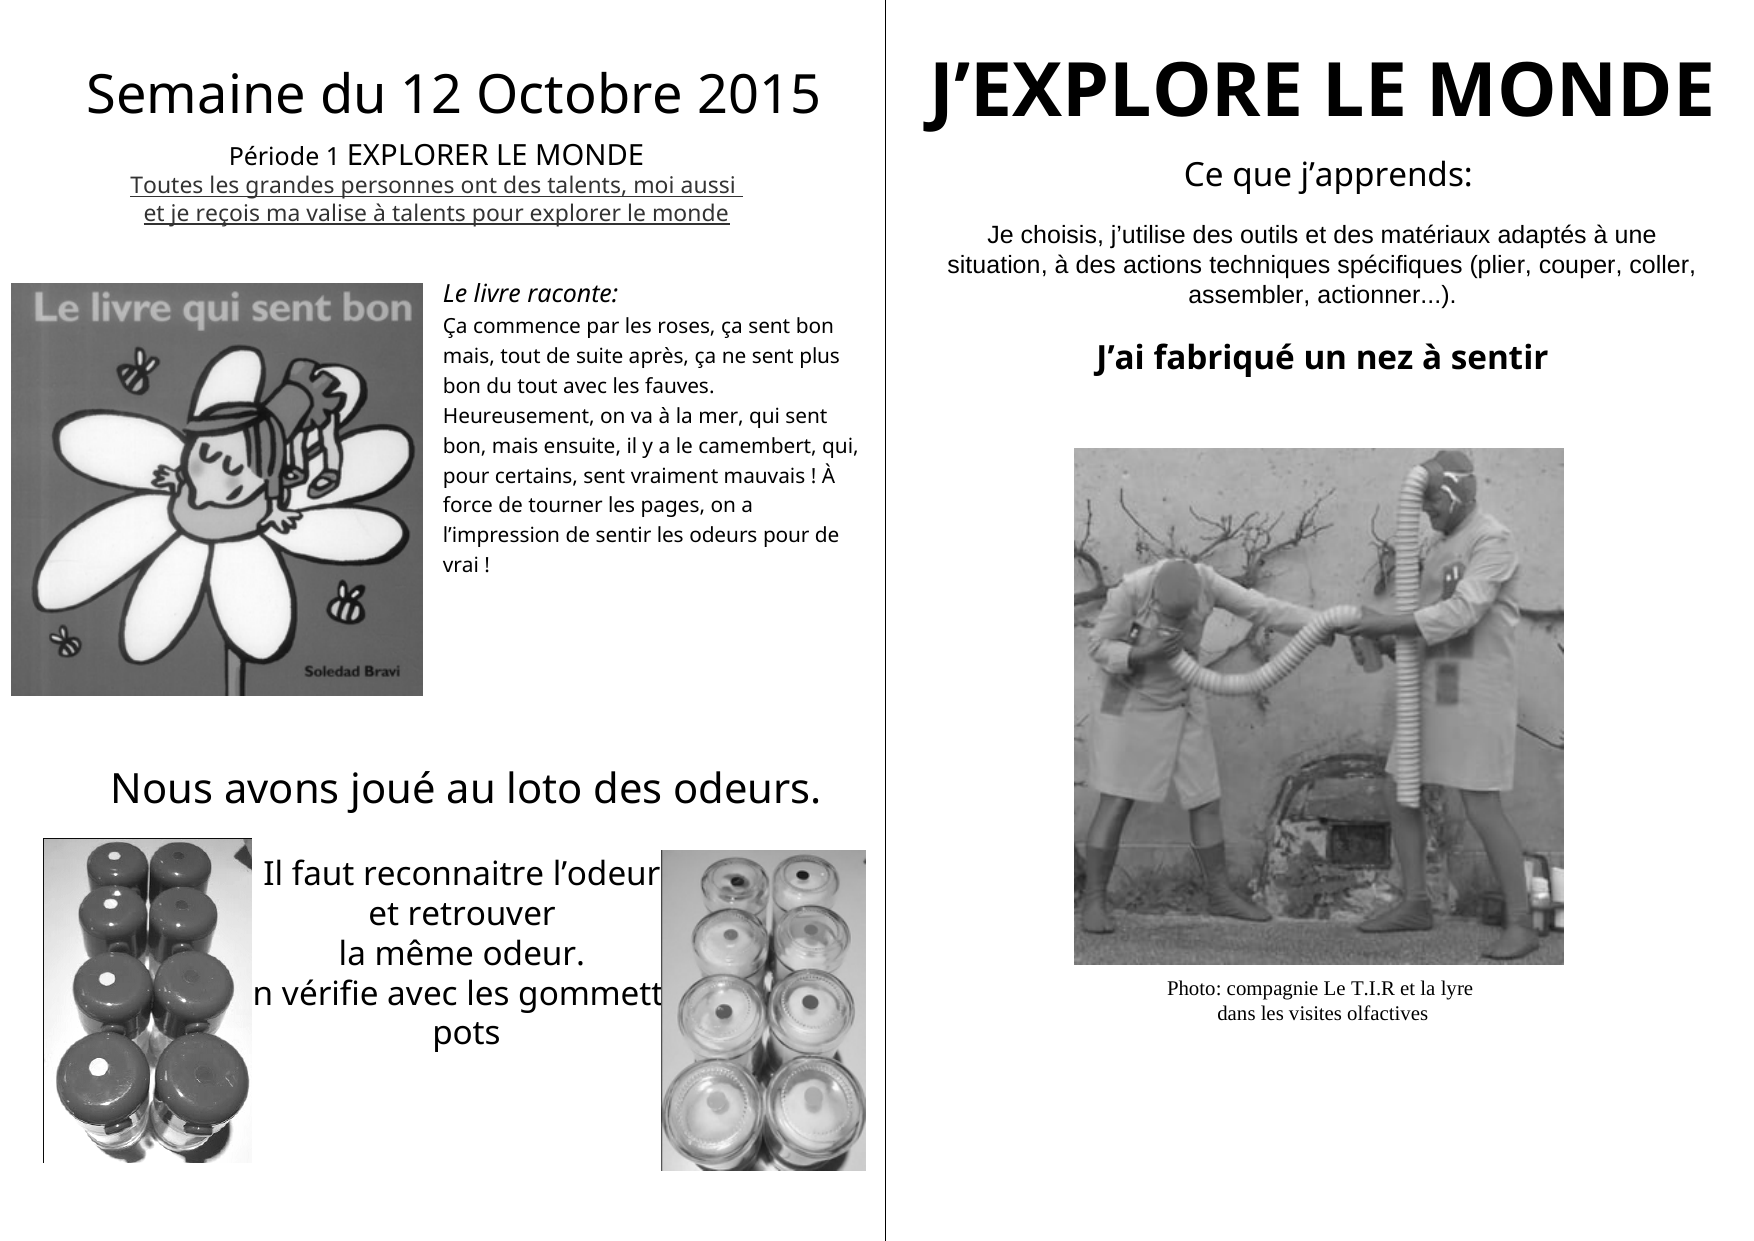

J’EXPLORE LE MONDE
Semaine du 12 Octobre 2015
Période 1 EXPLORER LE MONDE
Toutes les grandes personnes ont des talents, moi aussi
et je reçois ma valise à talents pour explorer le monde
Ce que j’apprends:
Je choisis, j’utilise des outils et des matériaux adaptés à une situation, à des actions techniques spécifiques (plier, couper, coller, assembler, actionner...).
Le livre raconte:
Ça commence par les roses, ça sent bon mais, tout de suite après, ça ne sent plus bon du tout avec les fauves. Heureusement, on va à la mer, qui sent bon, mais ensuite, il y a le camembert, qui, pour certains, sent vraiment mauvais ! À force de tourner les pages, on a l’impression de sentir les odeurs pour de vrai !
J’ai fabriqué un nez à sentir
Nous avons joué au loto des odeurs.
Il faut reconnaitre l’odeur
et retrouver
la même odeur.
Ensuite, on vérifie avec les gommettes sous les pots
Photo: compagnie Le T.I.R et la lyre
dans les visites olfactives